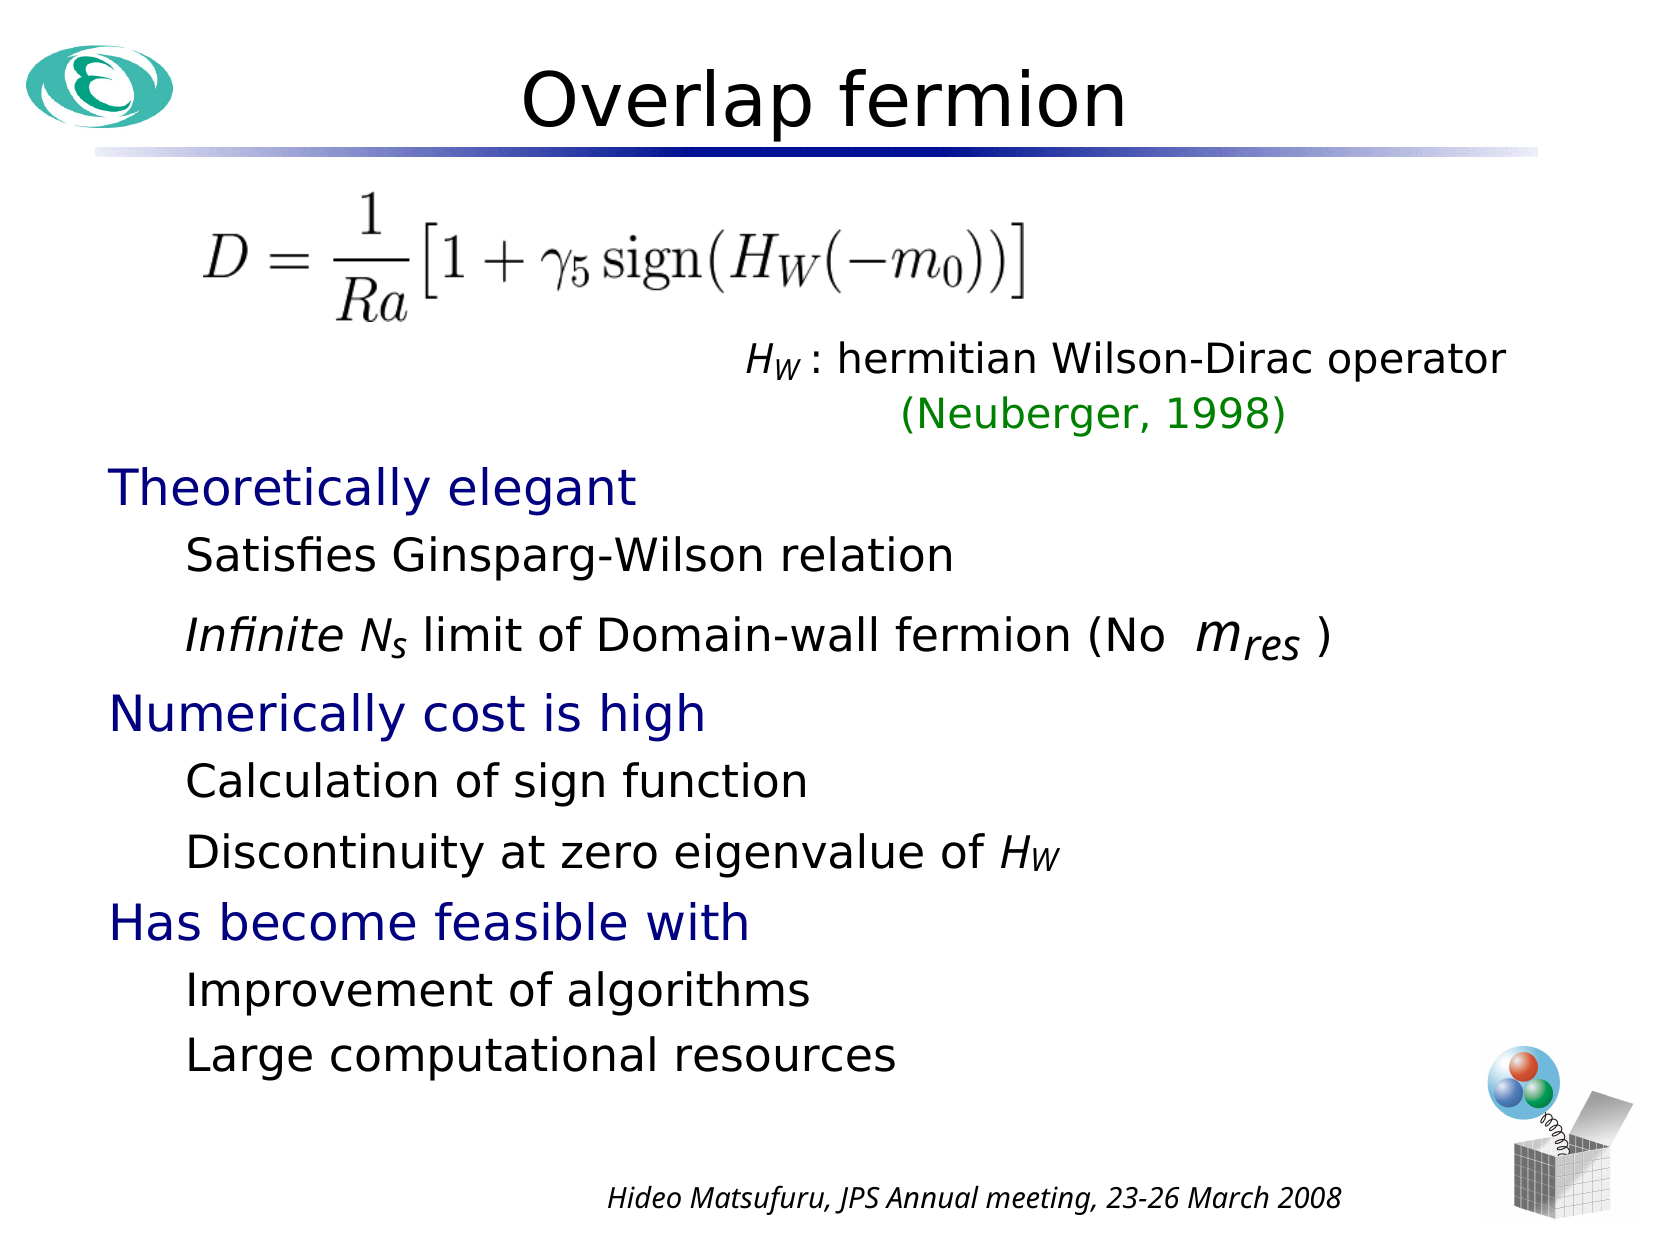

# Overlap fermion
HW : hermitian Wilson-Dirac operator
 (Neuberger, 1998)
Theoretically elegant
Satisfies Ginsparg-Wilson relation
Infinite Ns limit of Domain-wall fermion (No mres )
Numerically cost is high
Calculation of sign function
Discontinuity at zero eigenvalue of HW
Has become feasible with
Improvement of algorithms
Large computational resources